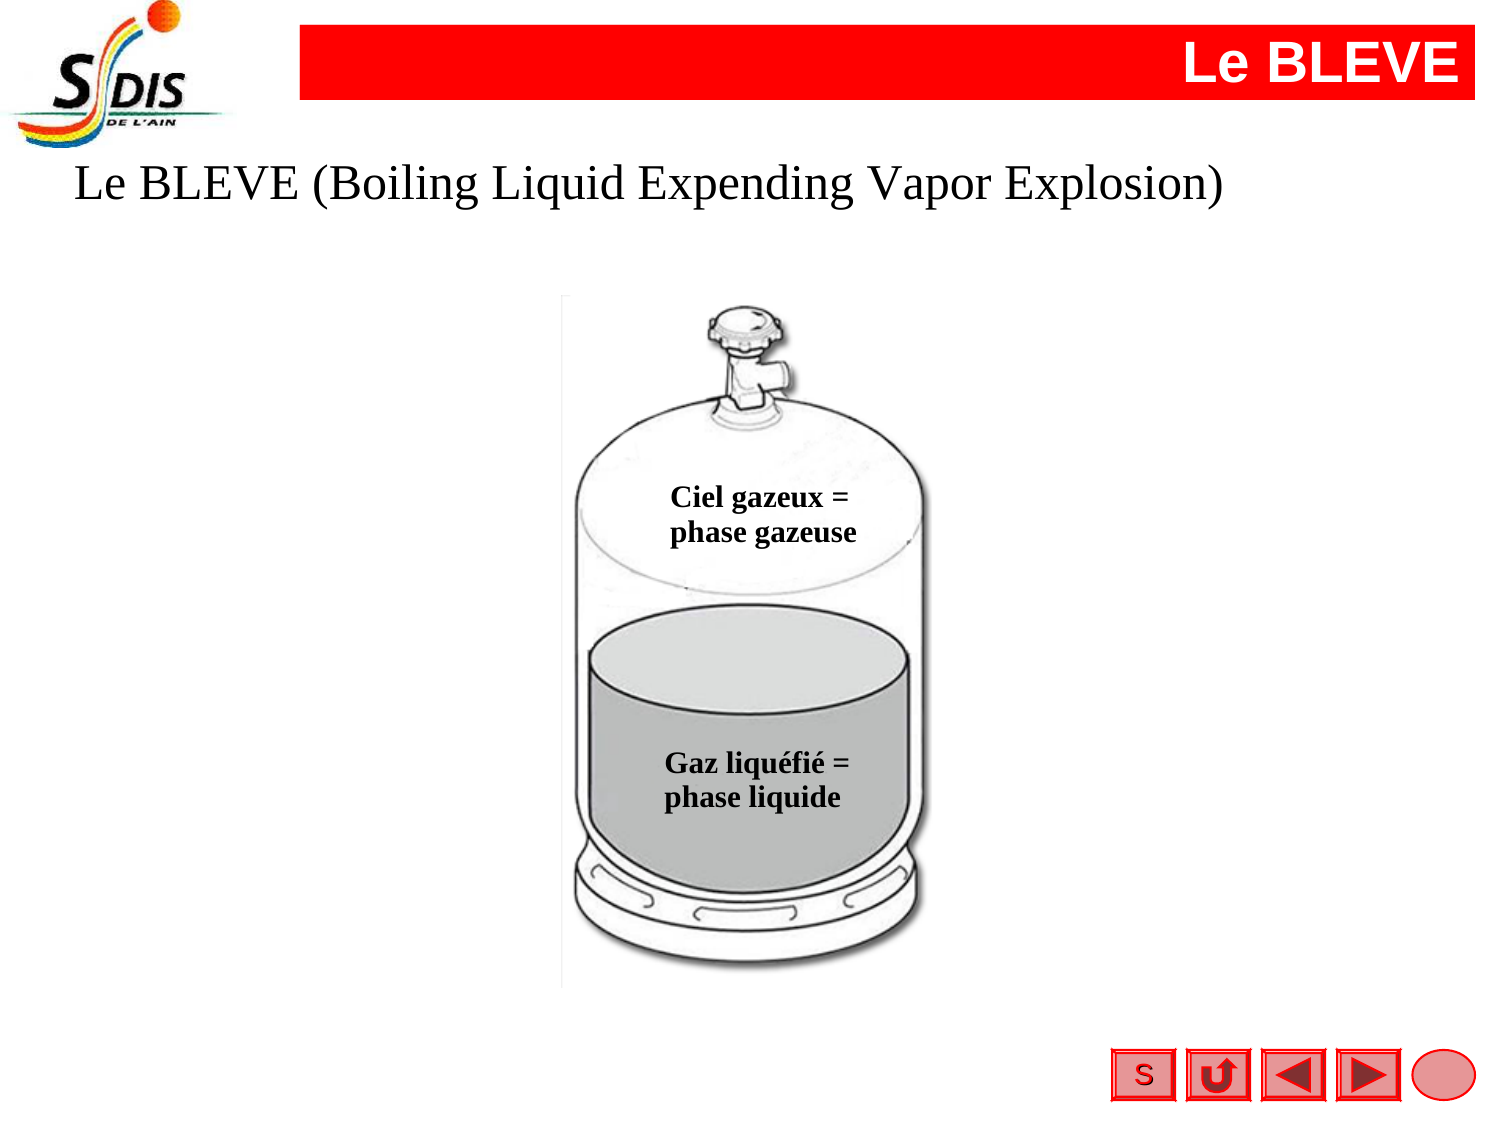

Le BLEVE
Le BLEVE (Boiling Liquid Expending Vapor Explosion)
Ciel gazeux = phase gazeuse
Gaz liquéfié = phase liquide